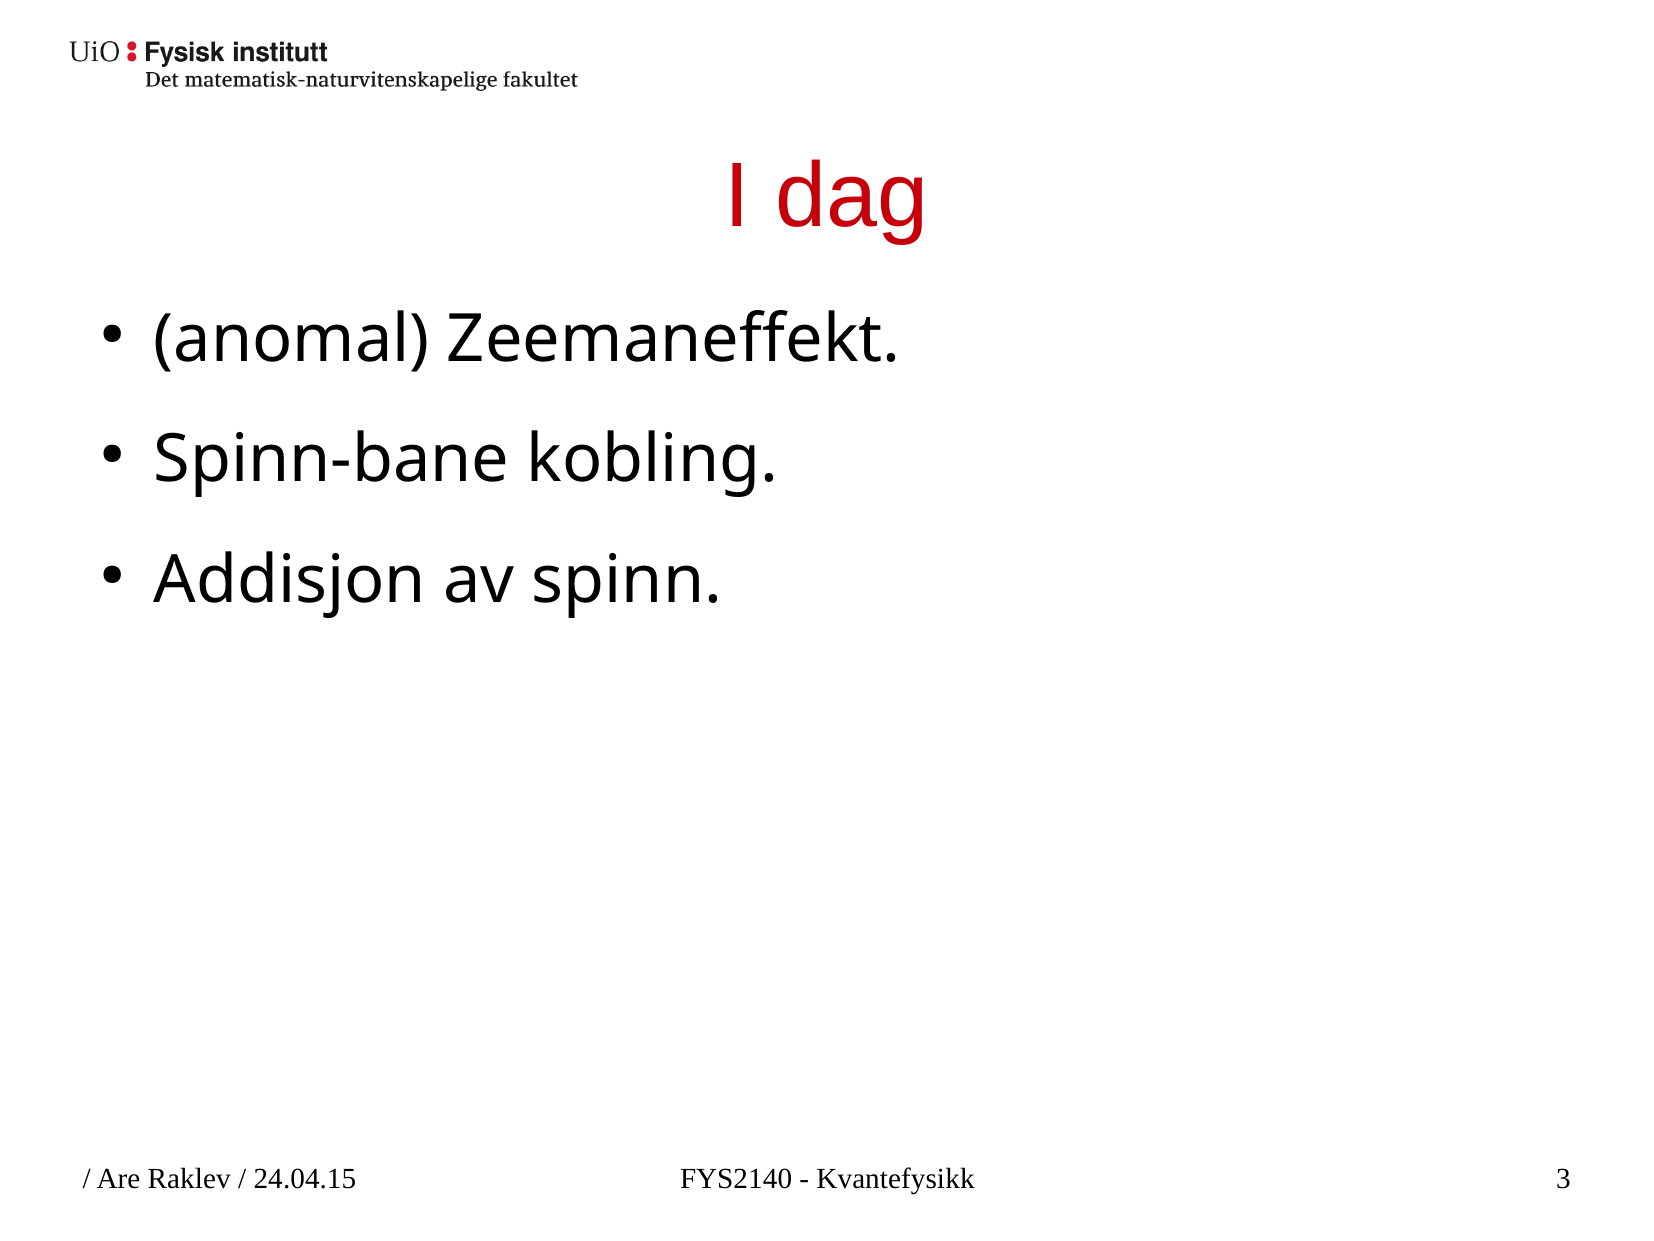

# I dag
(anomal) Zeemaneffekt.
Spinn-bane kobling.
Addisjon av spinn.
/ Are Raklev / 24.04.15
FYS2140 - Kvantefysikk
3